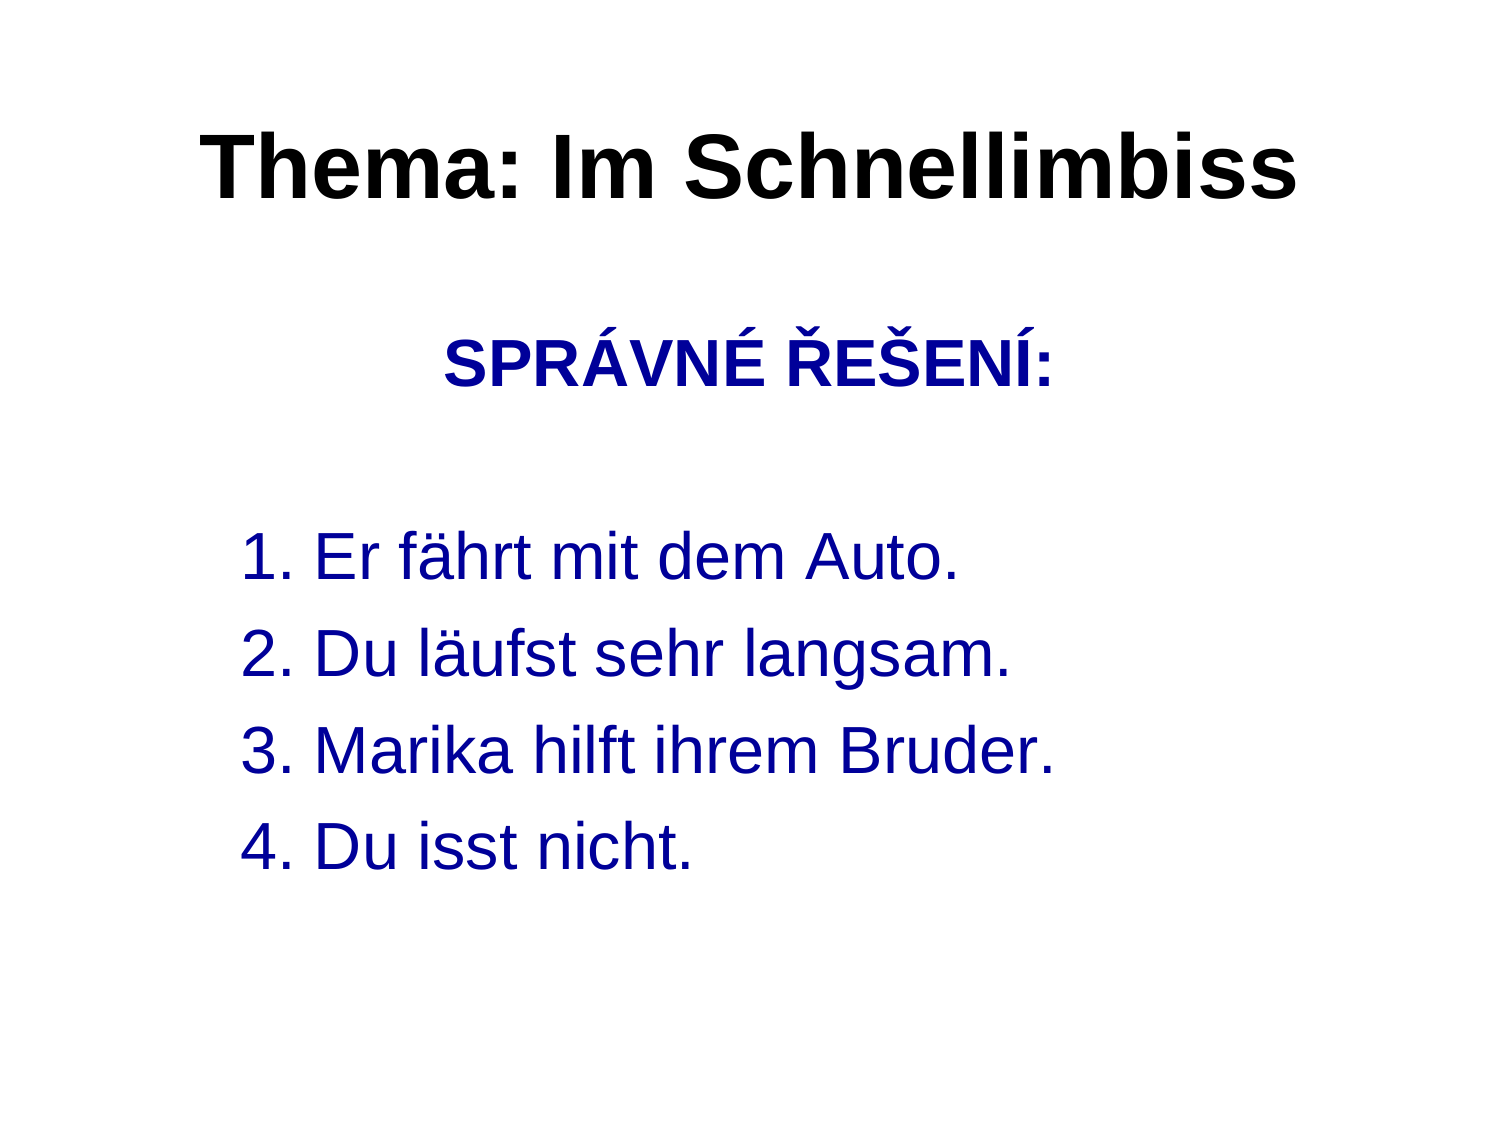

# Thema: Im Schnellimbiss
SPRÁVNÉ ŘEŠENÍ:
		1. Er fährt mit dem Auto.
		2. Du läufst sehr langsam.
		3. Marika hilft ihrem Bruder.
		4. Du isst nicht.